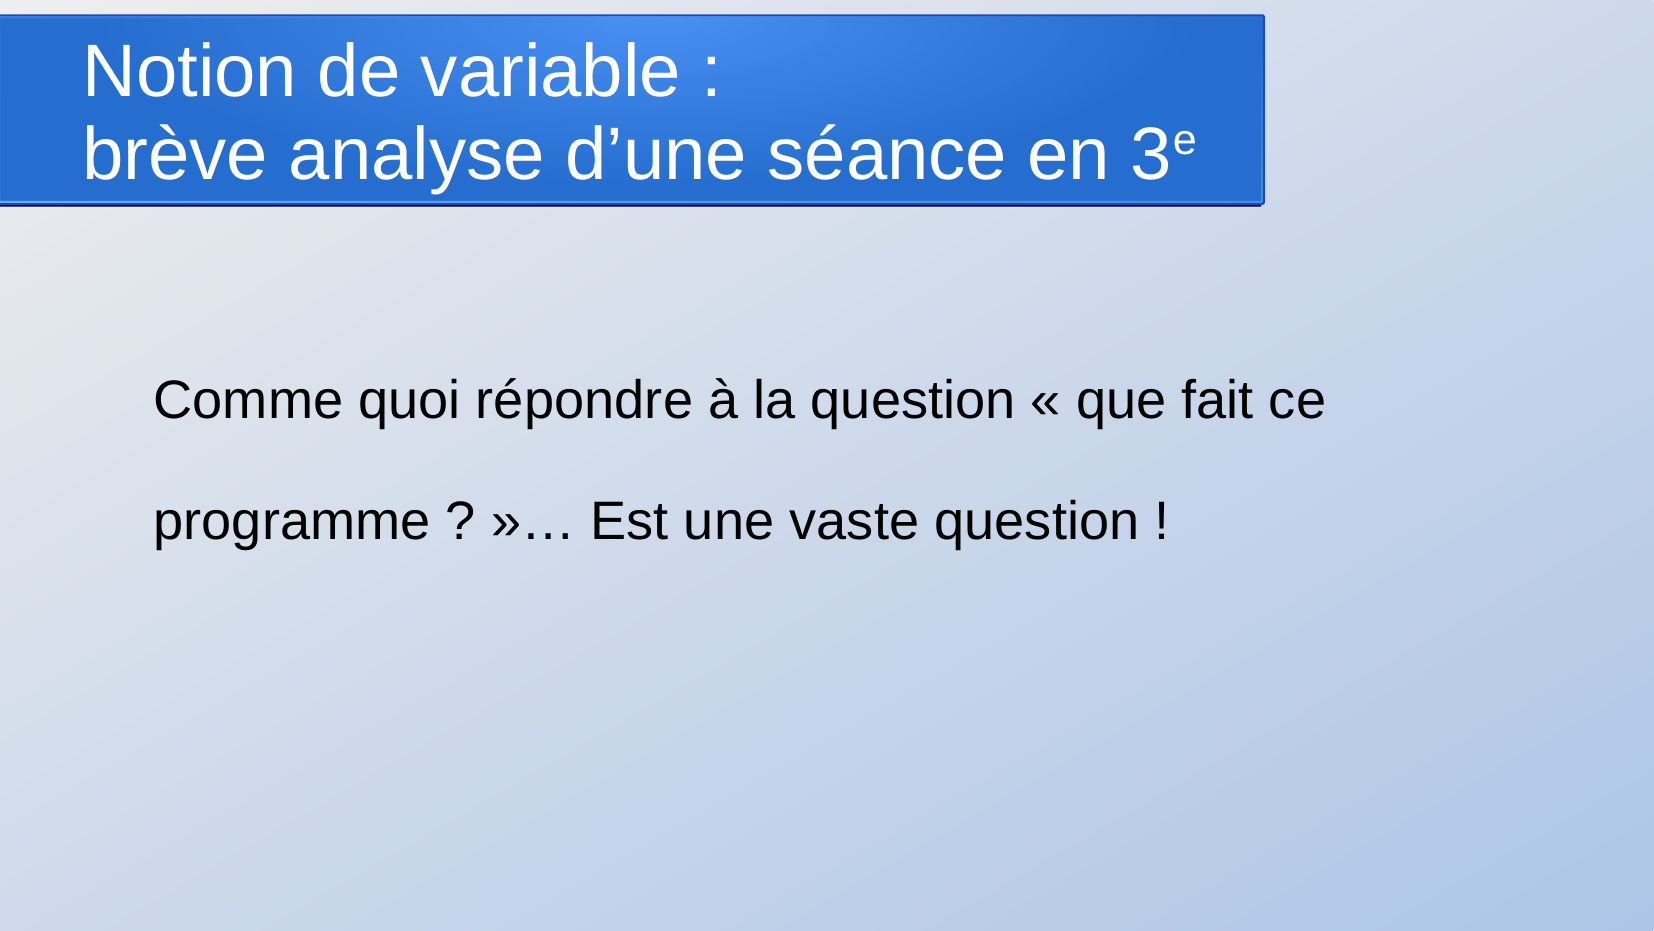

# Notion de variable : brève analyse d’une séance en 3e
Comme quoi répondre à la question « que fait ce programme ? »… Est une vaste question !